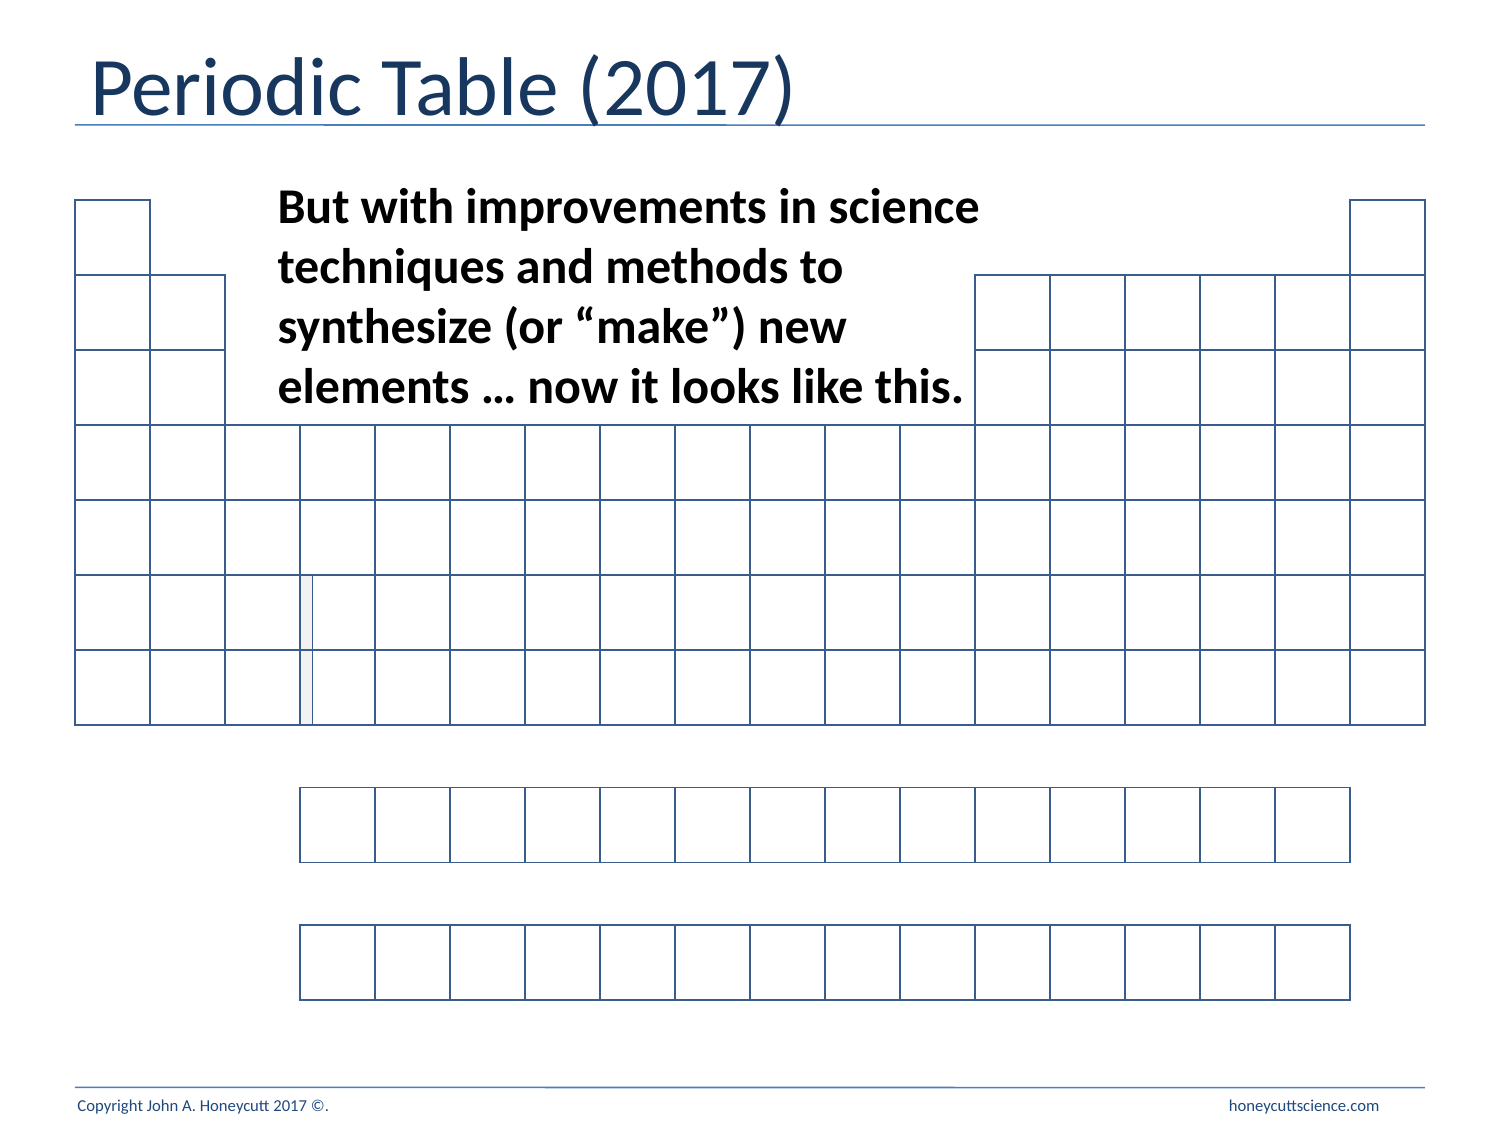

# Periodic Table (2017)
But with improvements in science techniques and methods to synthesize (or “make”) new elements … now it looks like this.